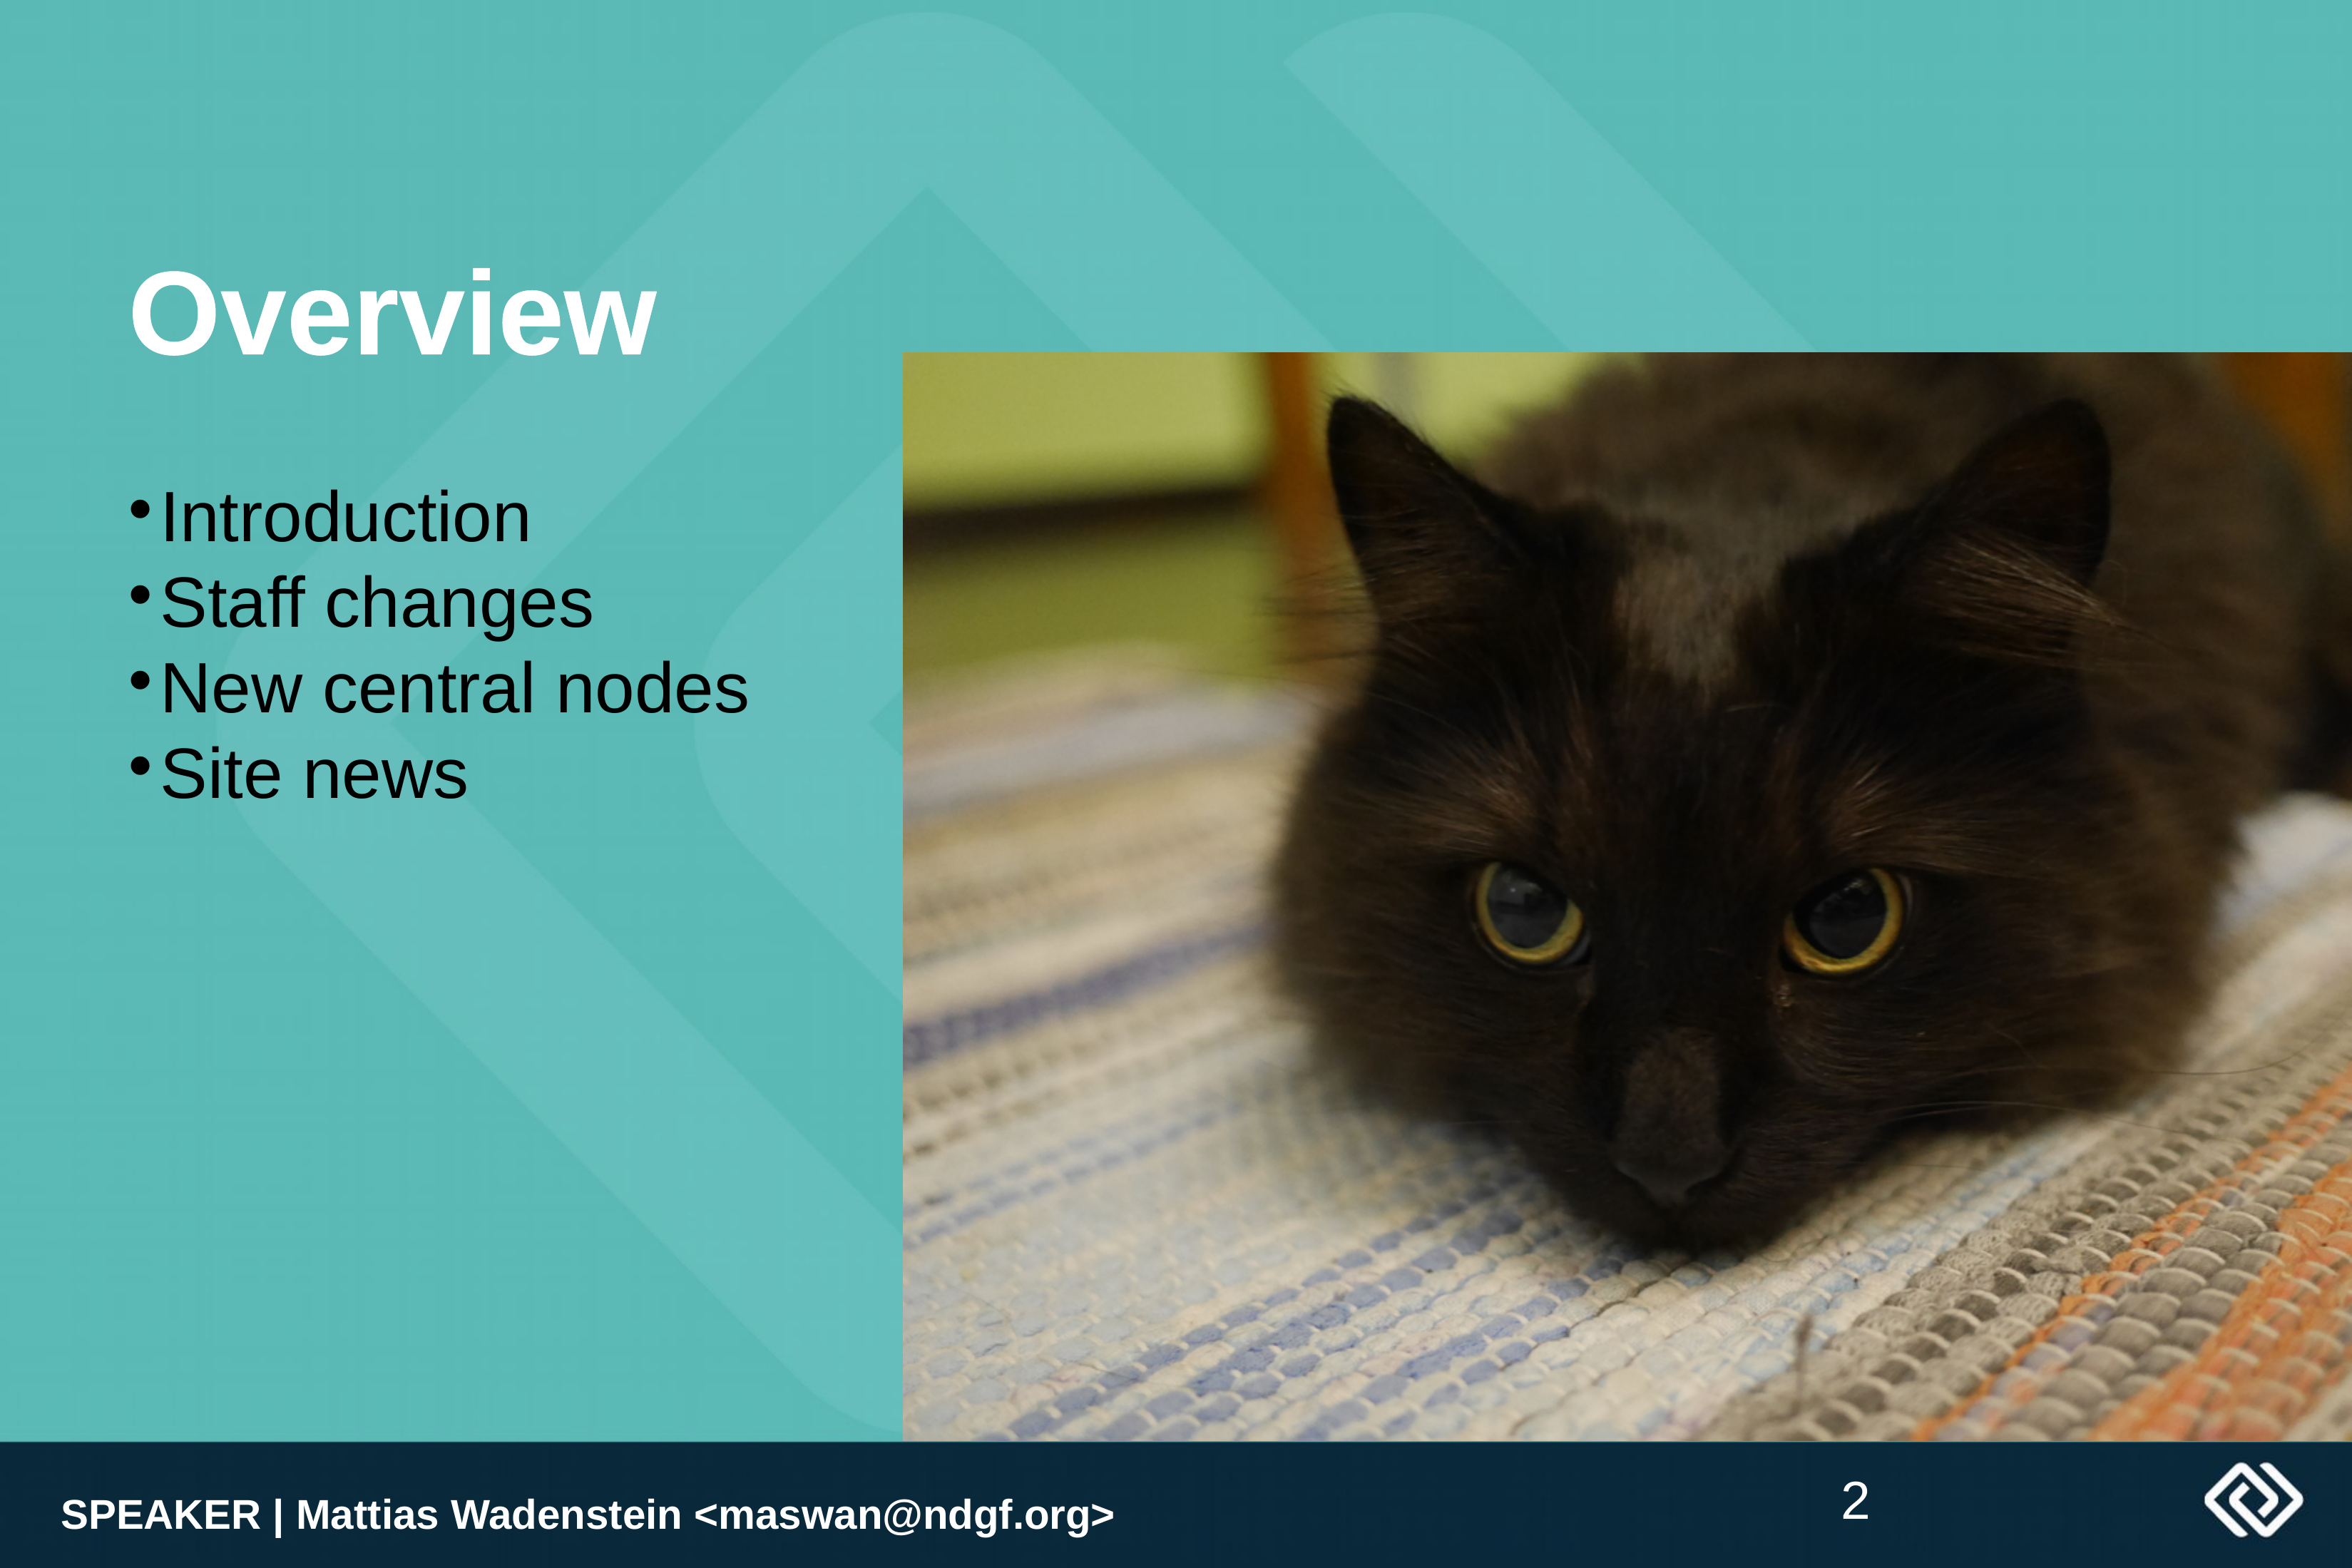

Overview
Introduction
Staff changes
New central nodes
Site news